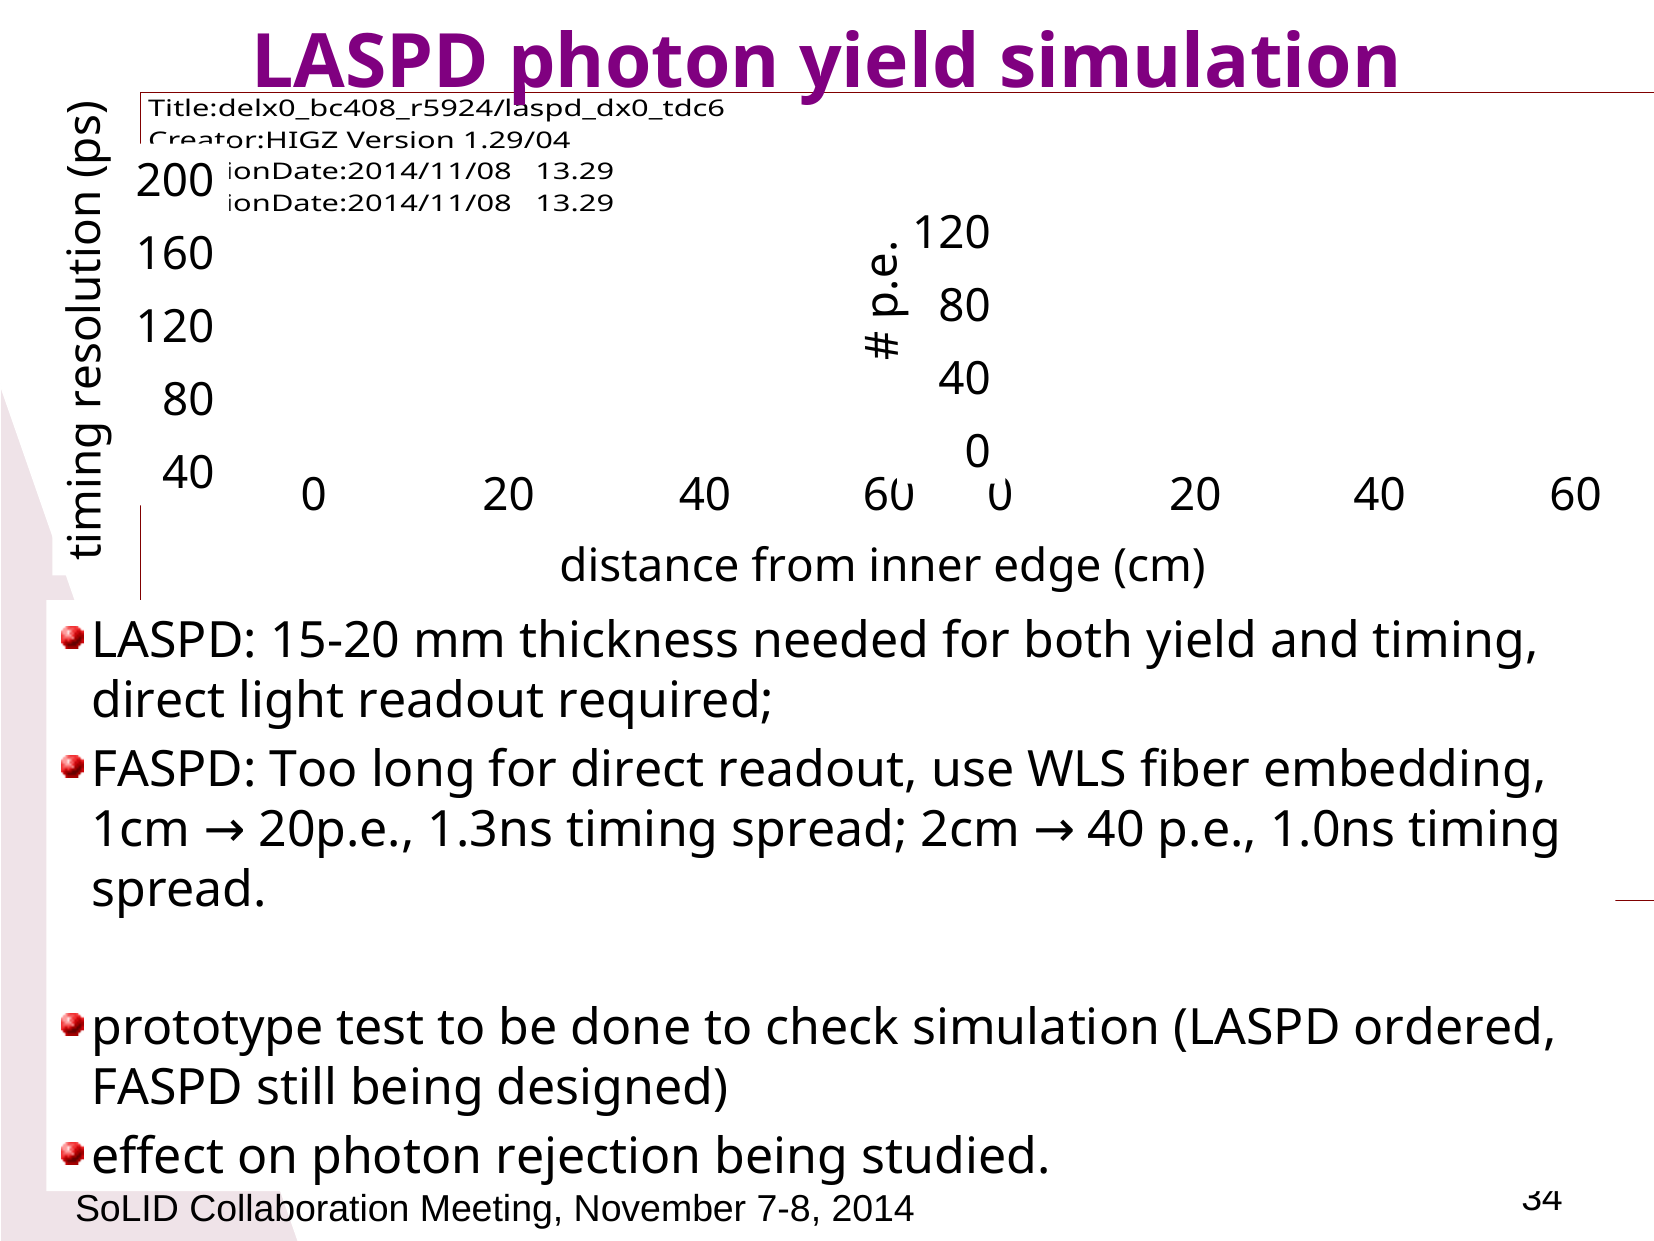

# LASPD photon yield simulation
120
 80
 40
0
200
160
120
 80
 40
# p.e.
timing resolution (ps)
0 20 40 60 0 20 40 60
distance from inner edge (cm)
LASPD: 15-20 mm thickness needed for both yield and timing, direct light readout required;
FASPD: Too long for direct readout, use WLS fiber embedding, 1cm → 20p.e., 1.3ns timing spread; 2cm → 40 p.e., 1.0ns timing spread.
prototype test to be done to check simulation (LASPD ordered, FASPD still being designed)
effect on photon rejection being studied.
34